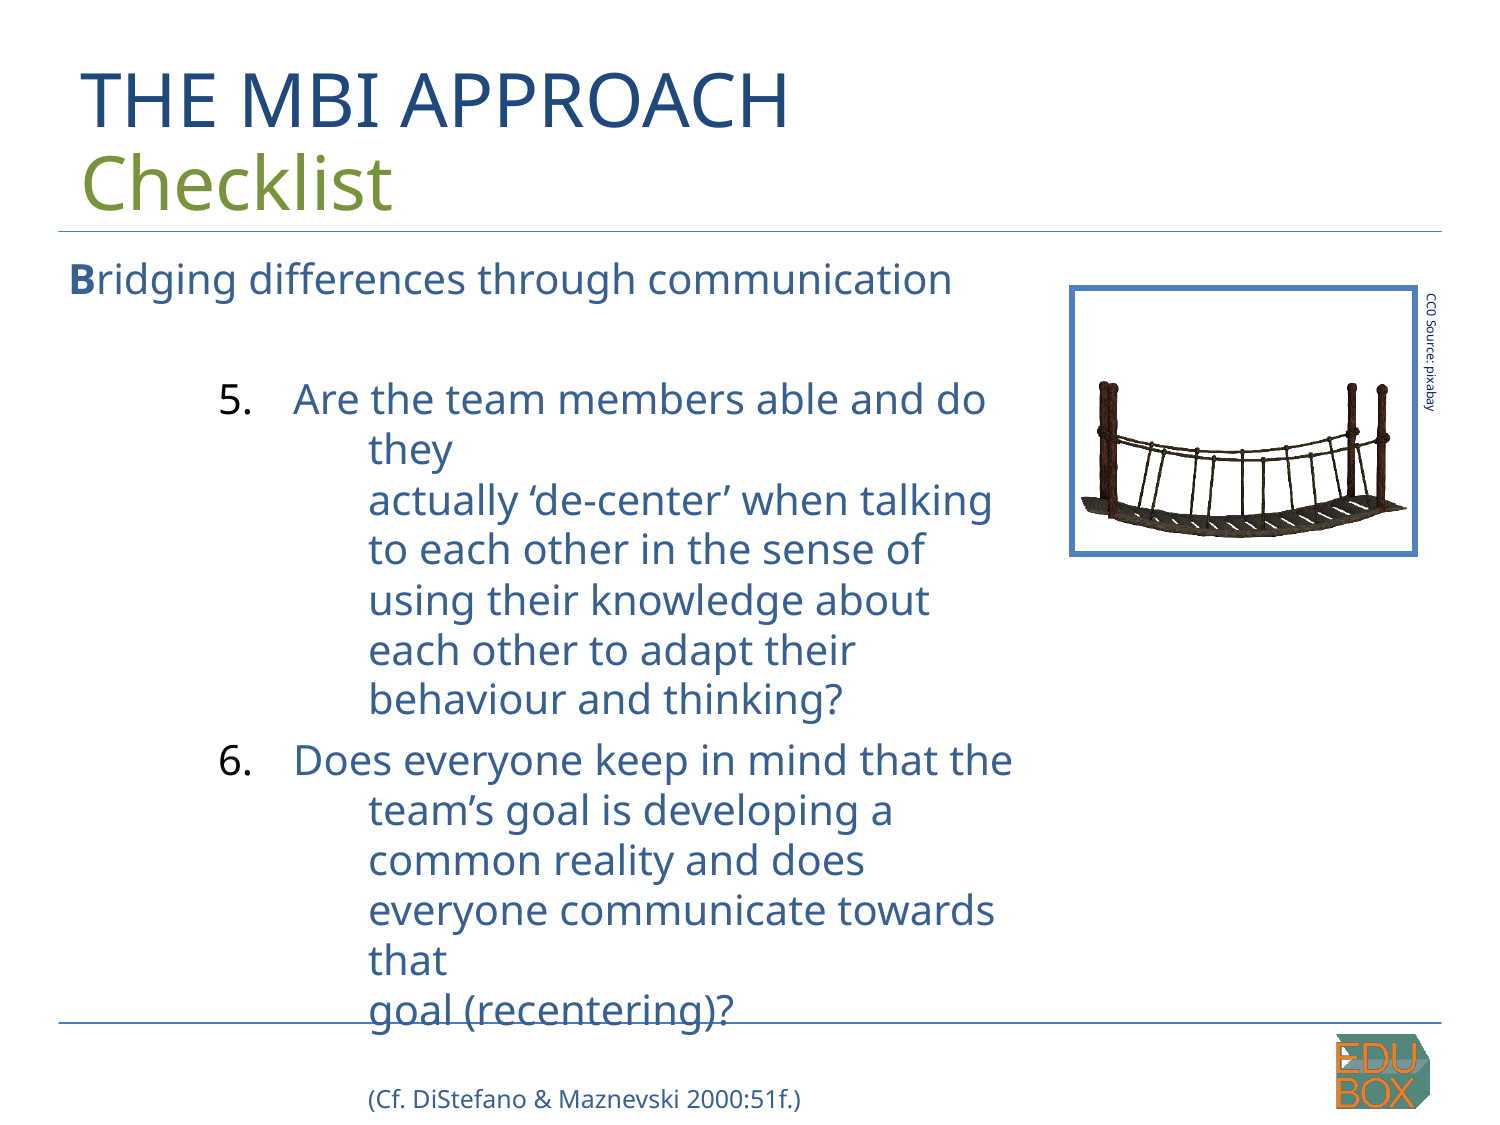

# THE MBI APPROACH
Checklist
Bridging differences through communication
Are the team members able and do they
actually ‘de-center’ when talking to each other in the sense of using their knowledge about each other to adapt their behaviour and thinking?
Does everyone keep in mind that the team’s goal is developing a common reality and does everyone communicate towards that
goal (recentering)?
(Cf. DiStefano & Maznevski 2000:51f.)
CC0 Source: pixabay